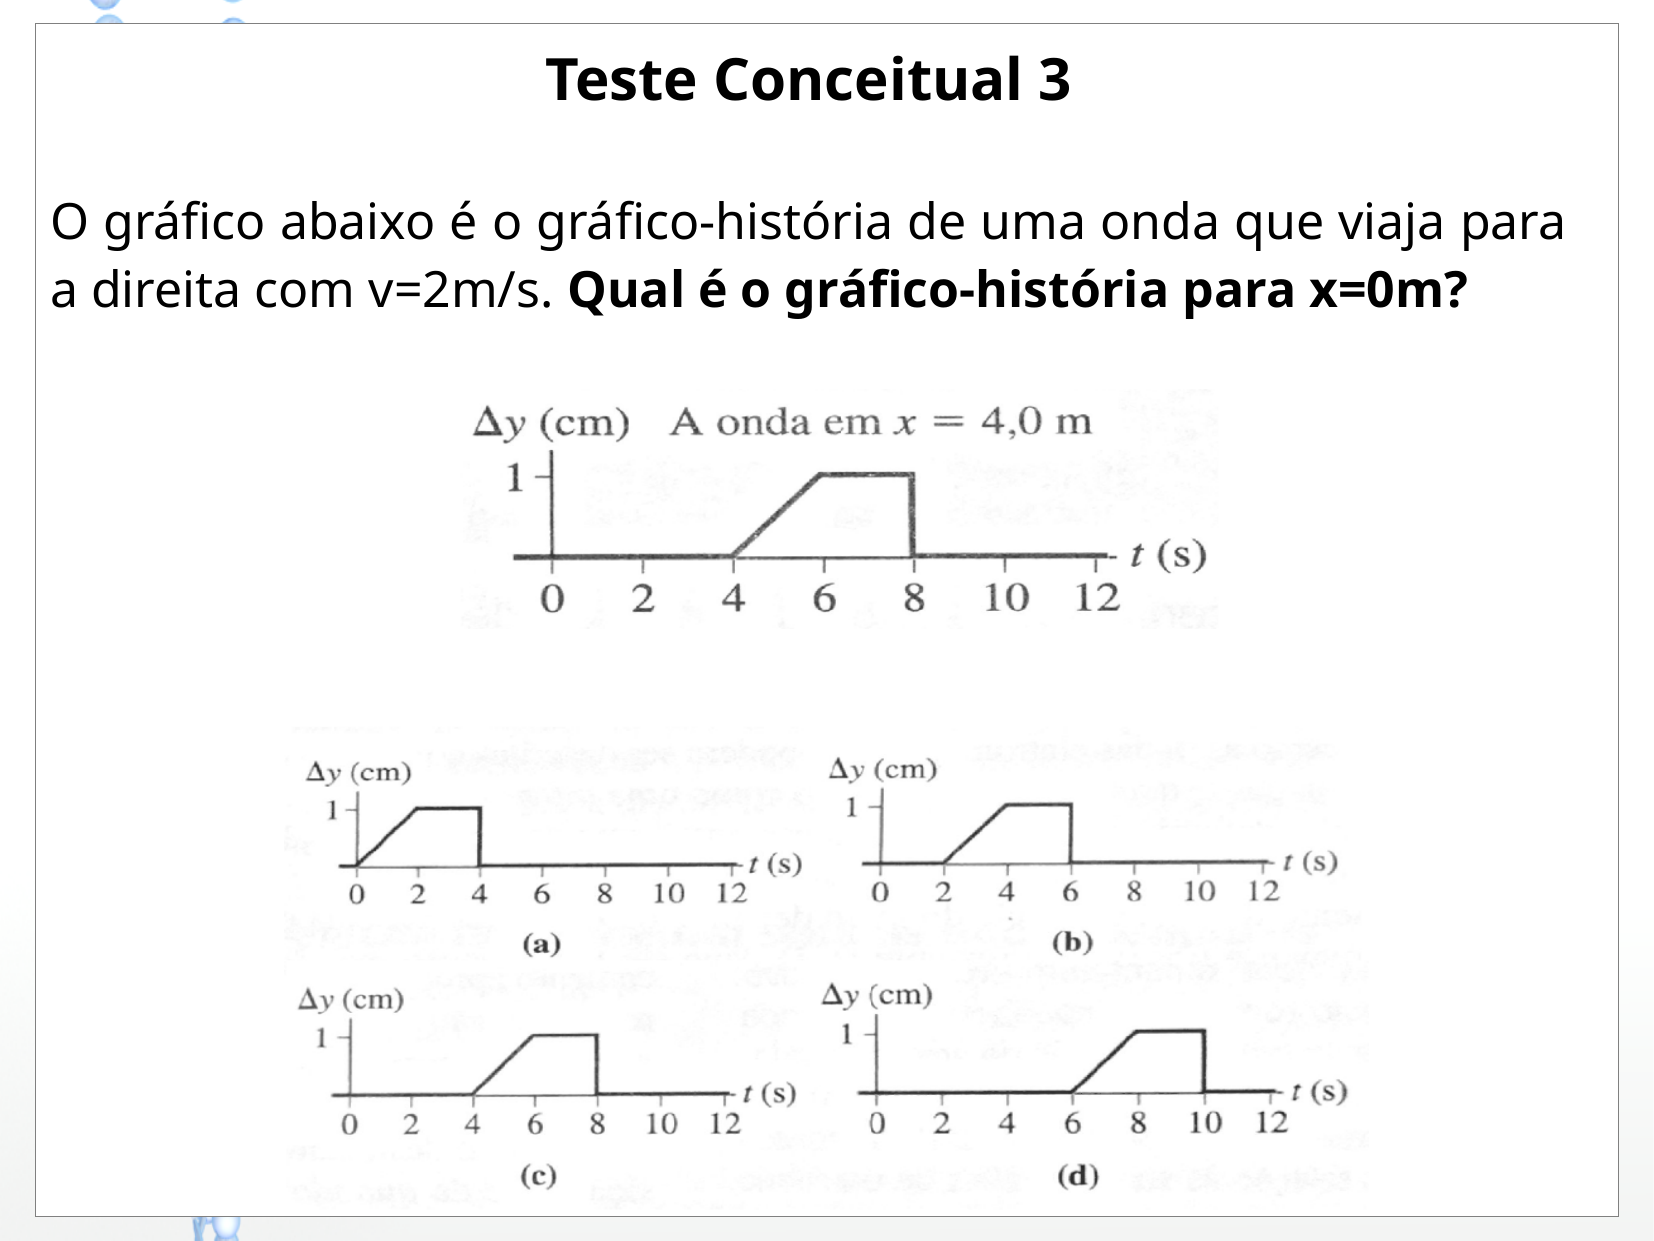

Teste Conceitual 3
O gráfico abaixo é o gráfico-história de uma onda que viaja para a direita com v=2m/s. Qual é o gráfico-história para x=0m?